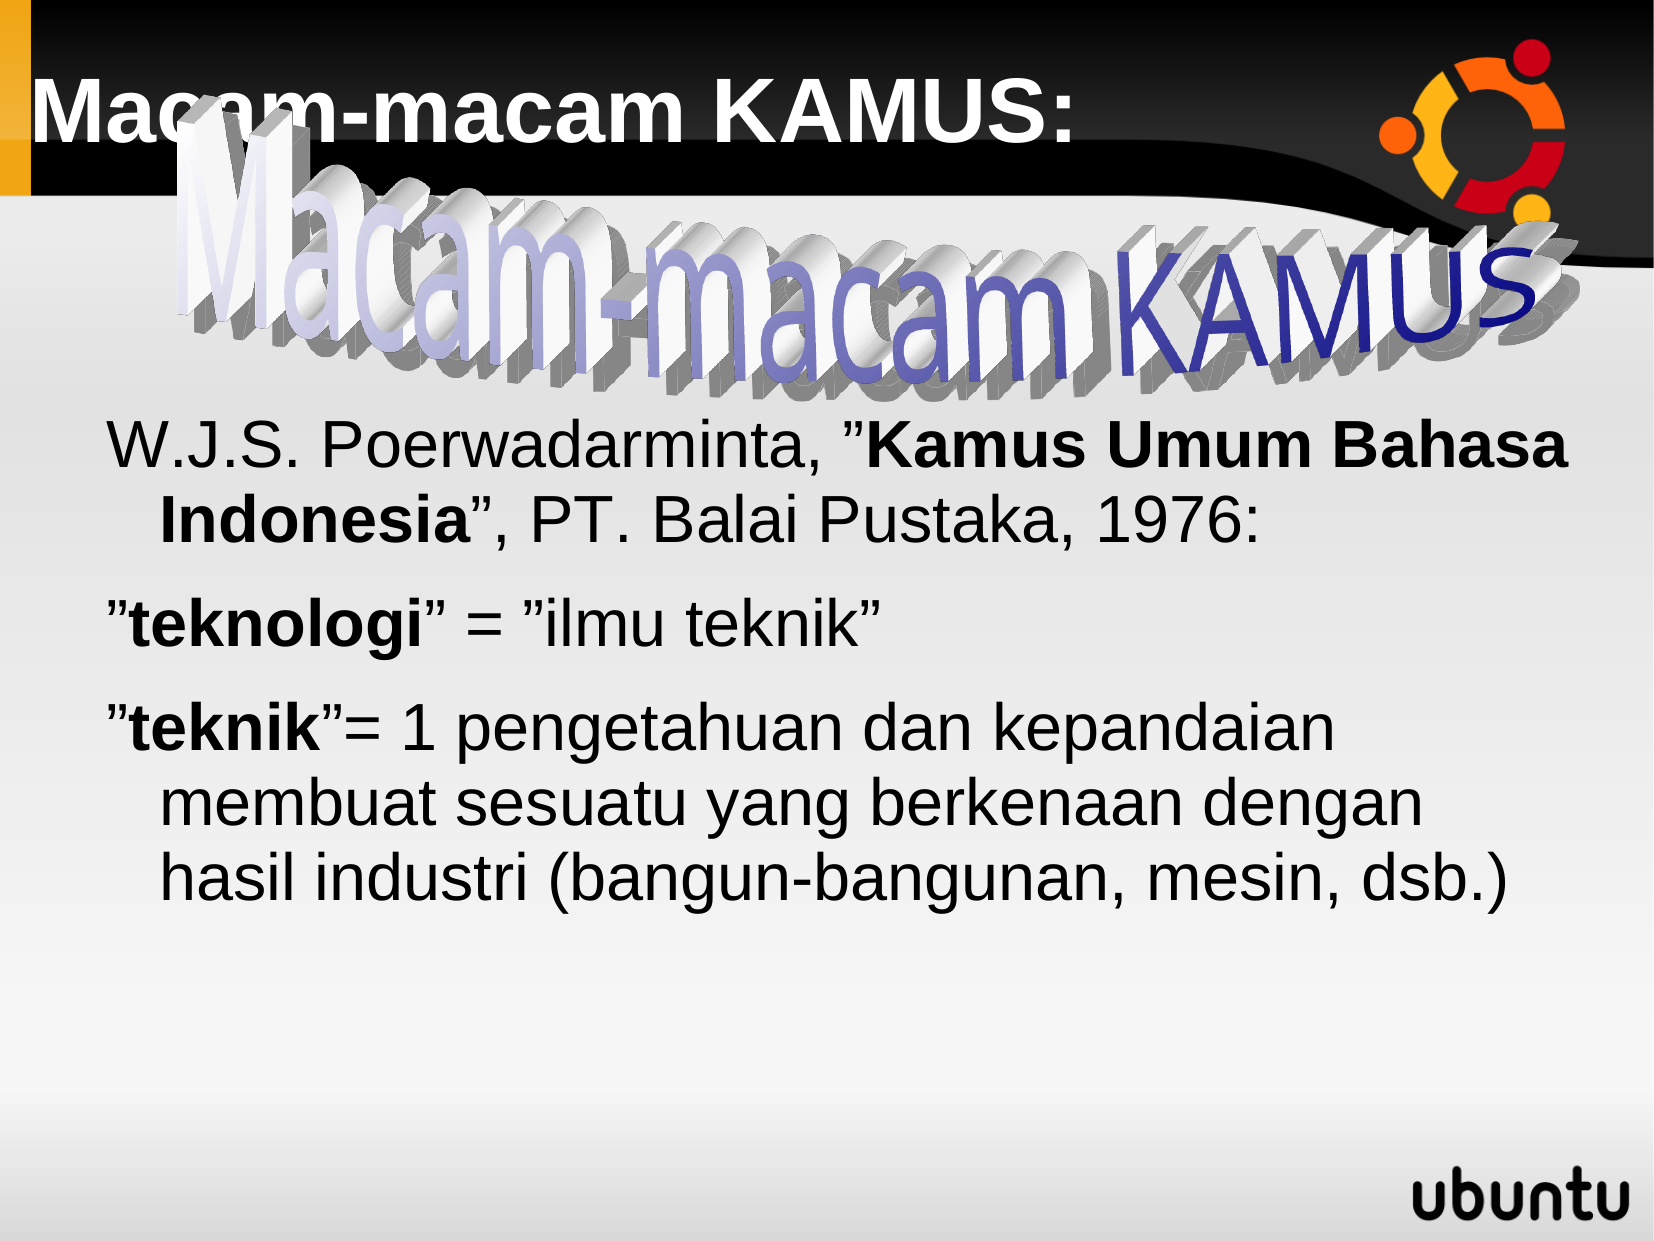

# Macam-macam KAMUS:
Macam-macam KAMUS
W.J.S. Poerwadarminta, ”Kamus Umum Bahasa Indonesia”, PT. Balai Pustaka, 1976:
”teknologi” = ”ilmu teknik”
”teknik”= 1 pengetahuan dan kepandaian membuat sesuatu yang berkenaan dengan hasil industri (bangun-bangunan, mesin, dsb.)